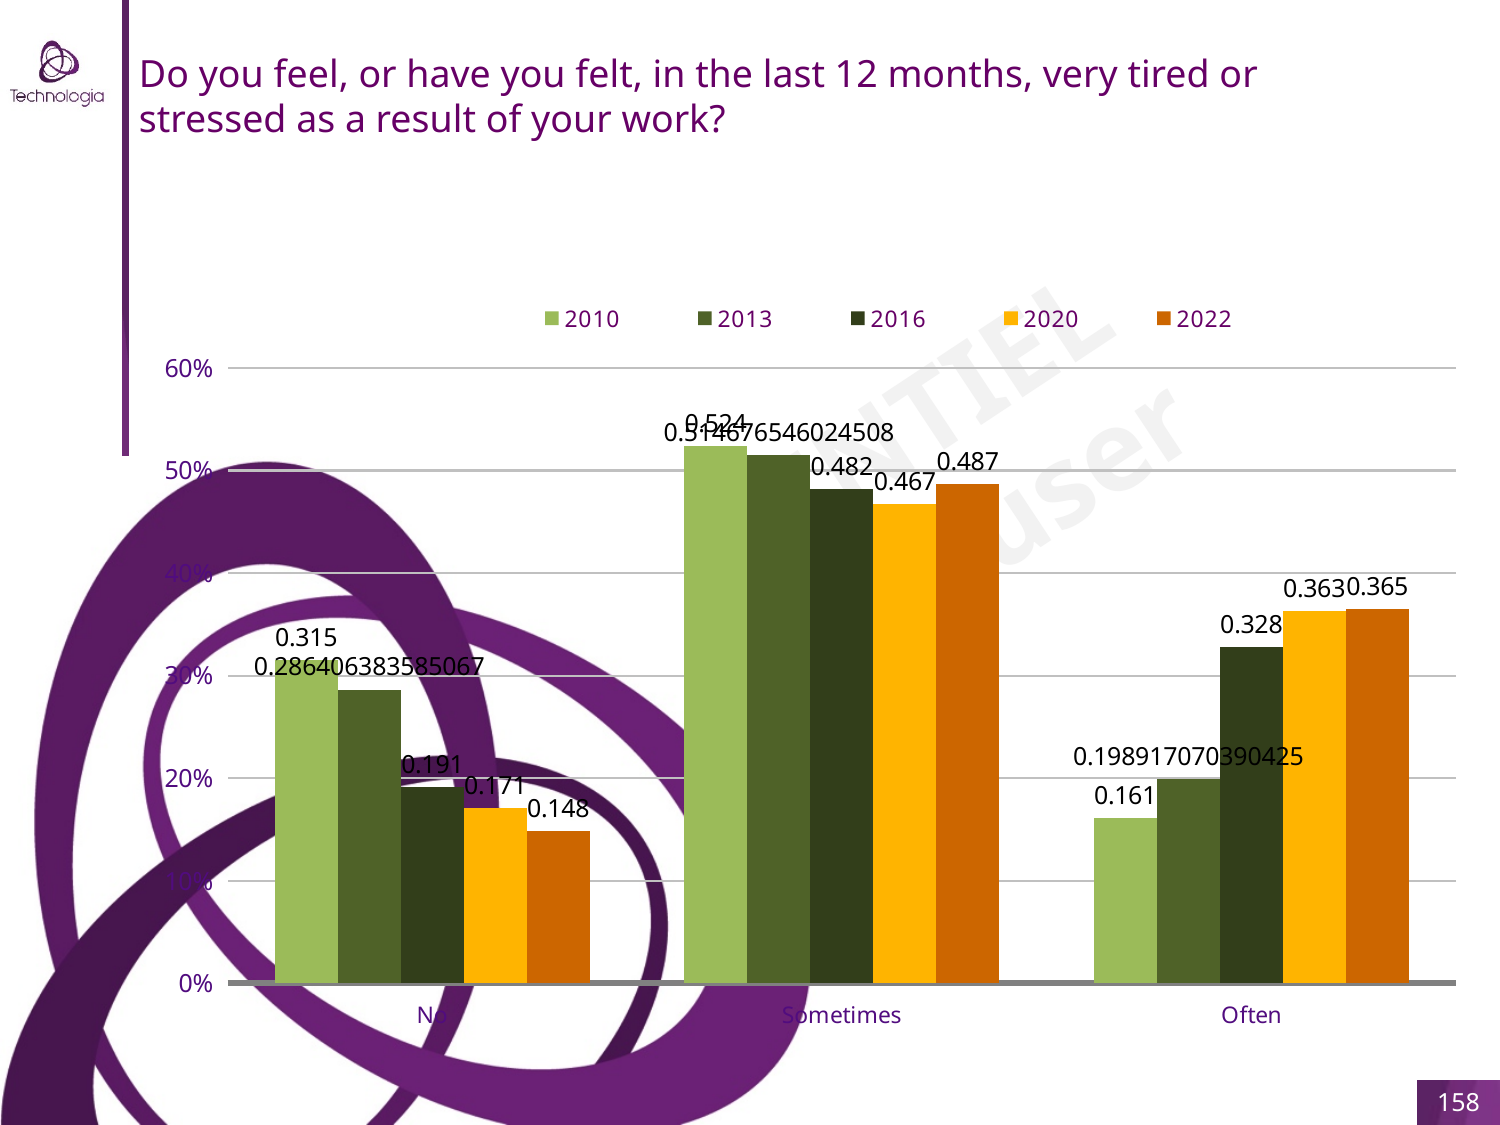

# Do you feel, or have you felt, in the last 12 months, very tired or stressed as a result of your work?
### Chart
| Category | 2010 | 2013 | 2016 | 2020 | 2022 |
|---|---|---|---|---|---|
| No | 0.315 | 0.286406383585067 | 0.191 | 0.171 | 0.148 |
| Sometimes | 0.524 | 0.514676546024508 | 0.482 | 0.467 | 0.487 |
| Often | 0.161 | 0.198917070390425 | 0.328 | 0.363 | 0.365 |